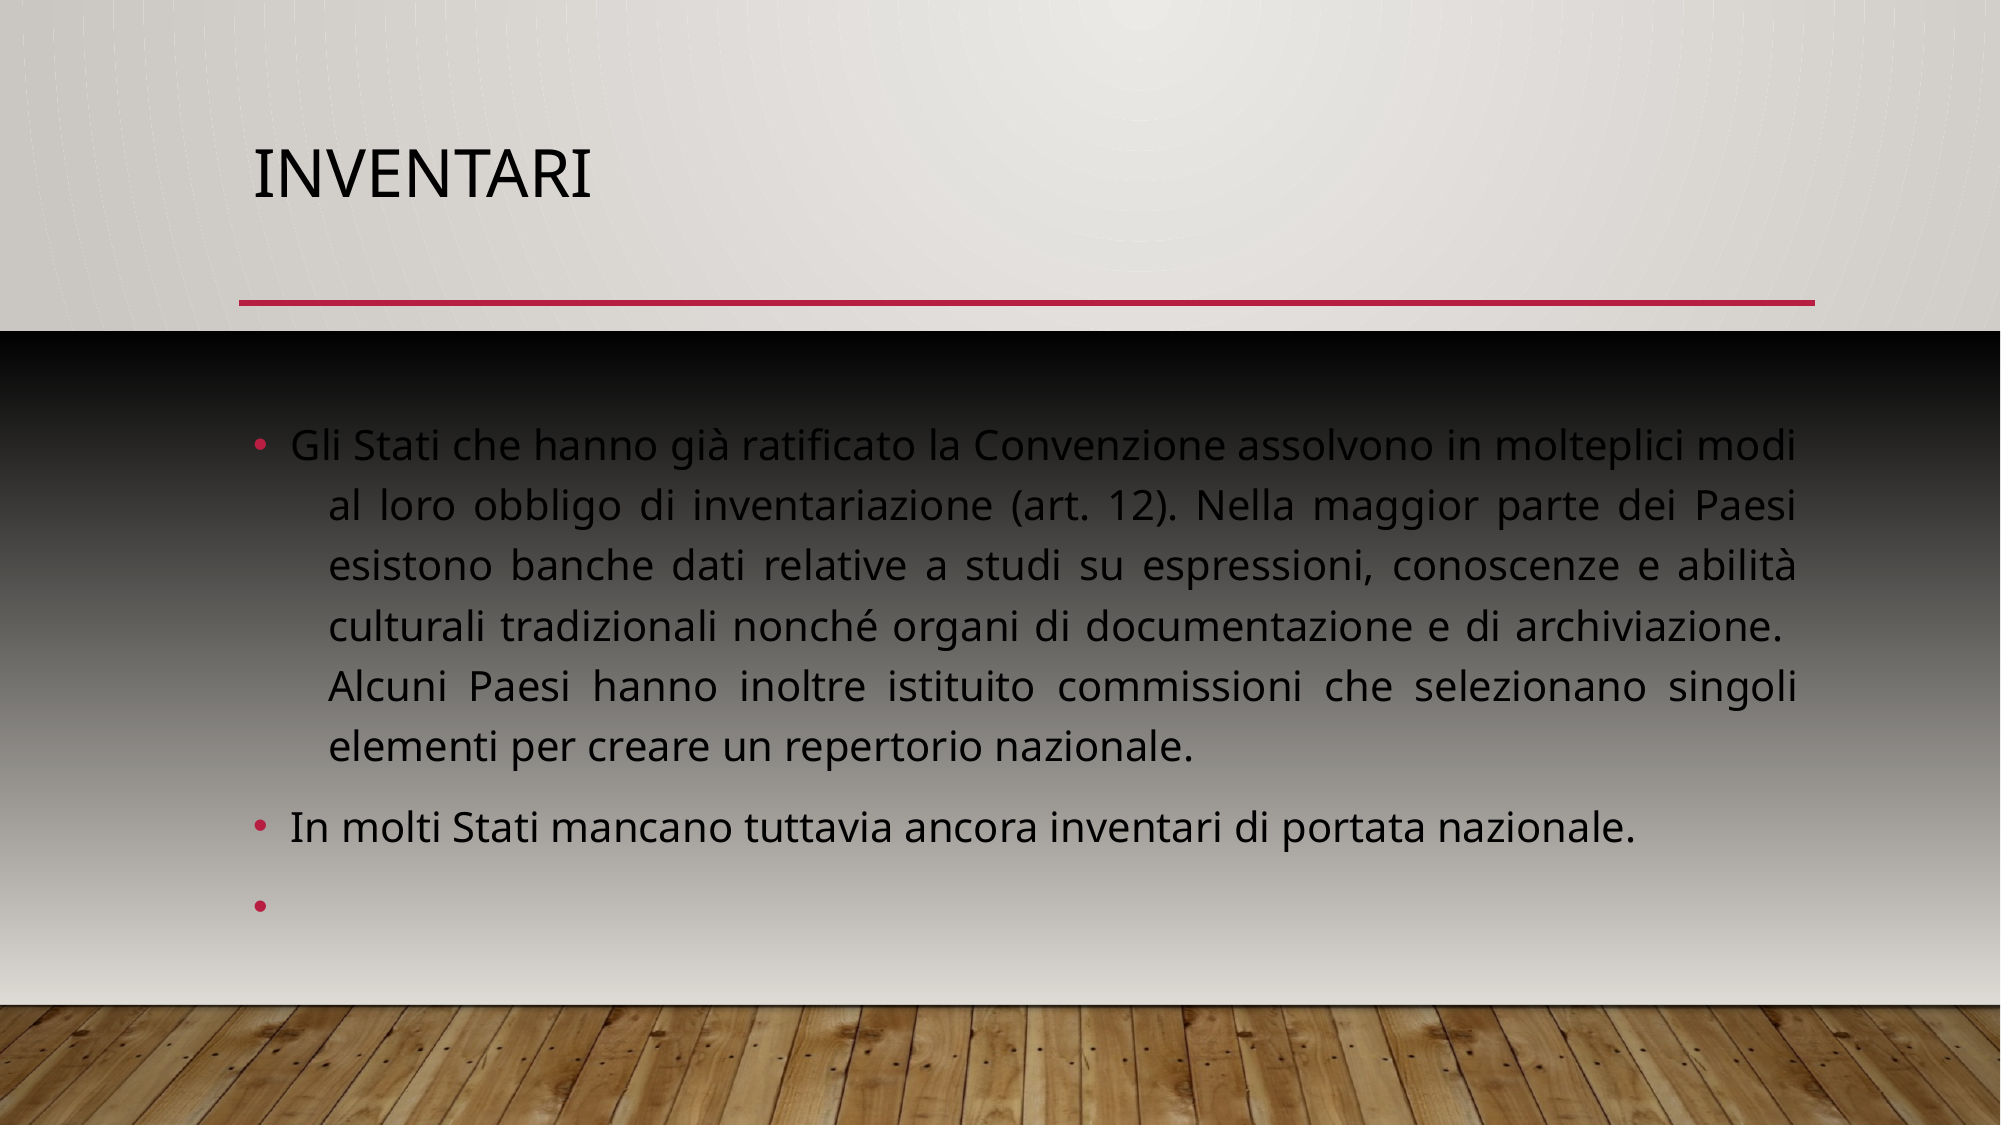

# Inventari
Gli Stati che hanno già ratificato la Convenzione assolvono in molteplici modi al loro obbligo di inventariazione (art. 12). Nella maggior parte dei Paesi esistono banche dati relative a studi su espressioni, conoscenze e abilità culturali tradizionali nonché organi di documentazione e di archiviazione. Alcuni Paesi hanno inoltre istituito commissioni che selezionano singoli elementi per creare un repertorio nazionale.
In molti Stati mancano tuttavia ancora inventari di portata nazionale.